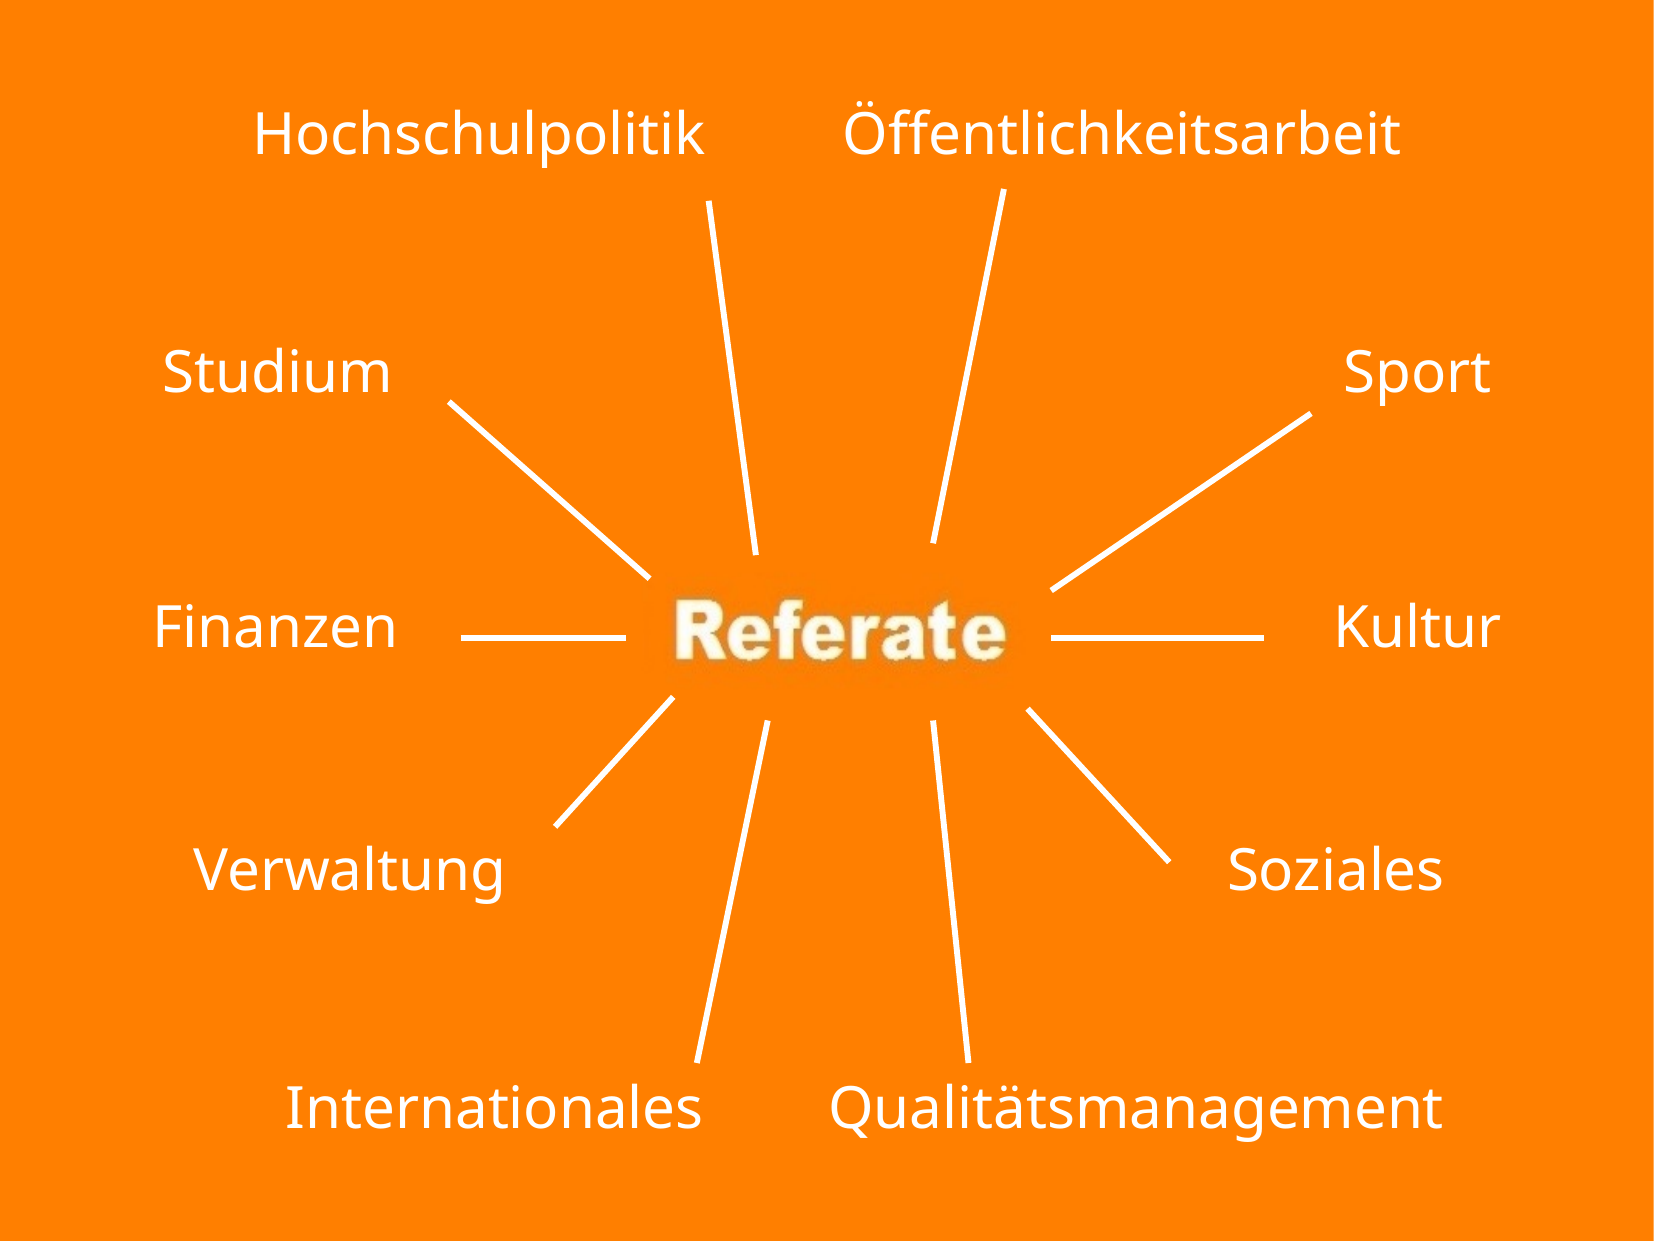

# Hochschulpolitik		Öffentlichkeitsarbeit
Studium													Sport
Finanzen													Kultur
Verwaltung										Soziales
 Internationales		Qualitätsmanagement